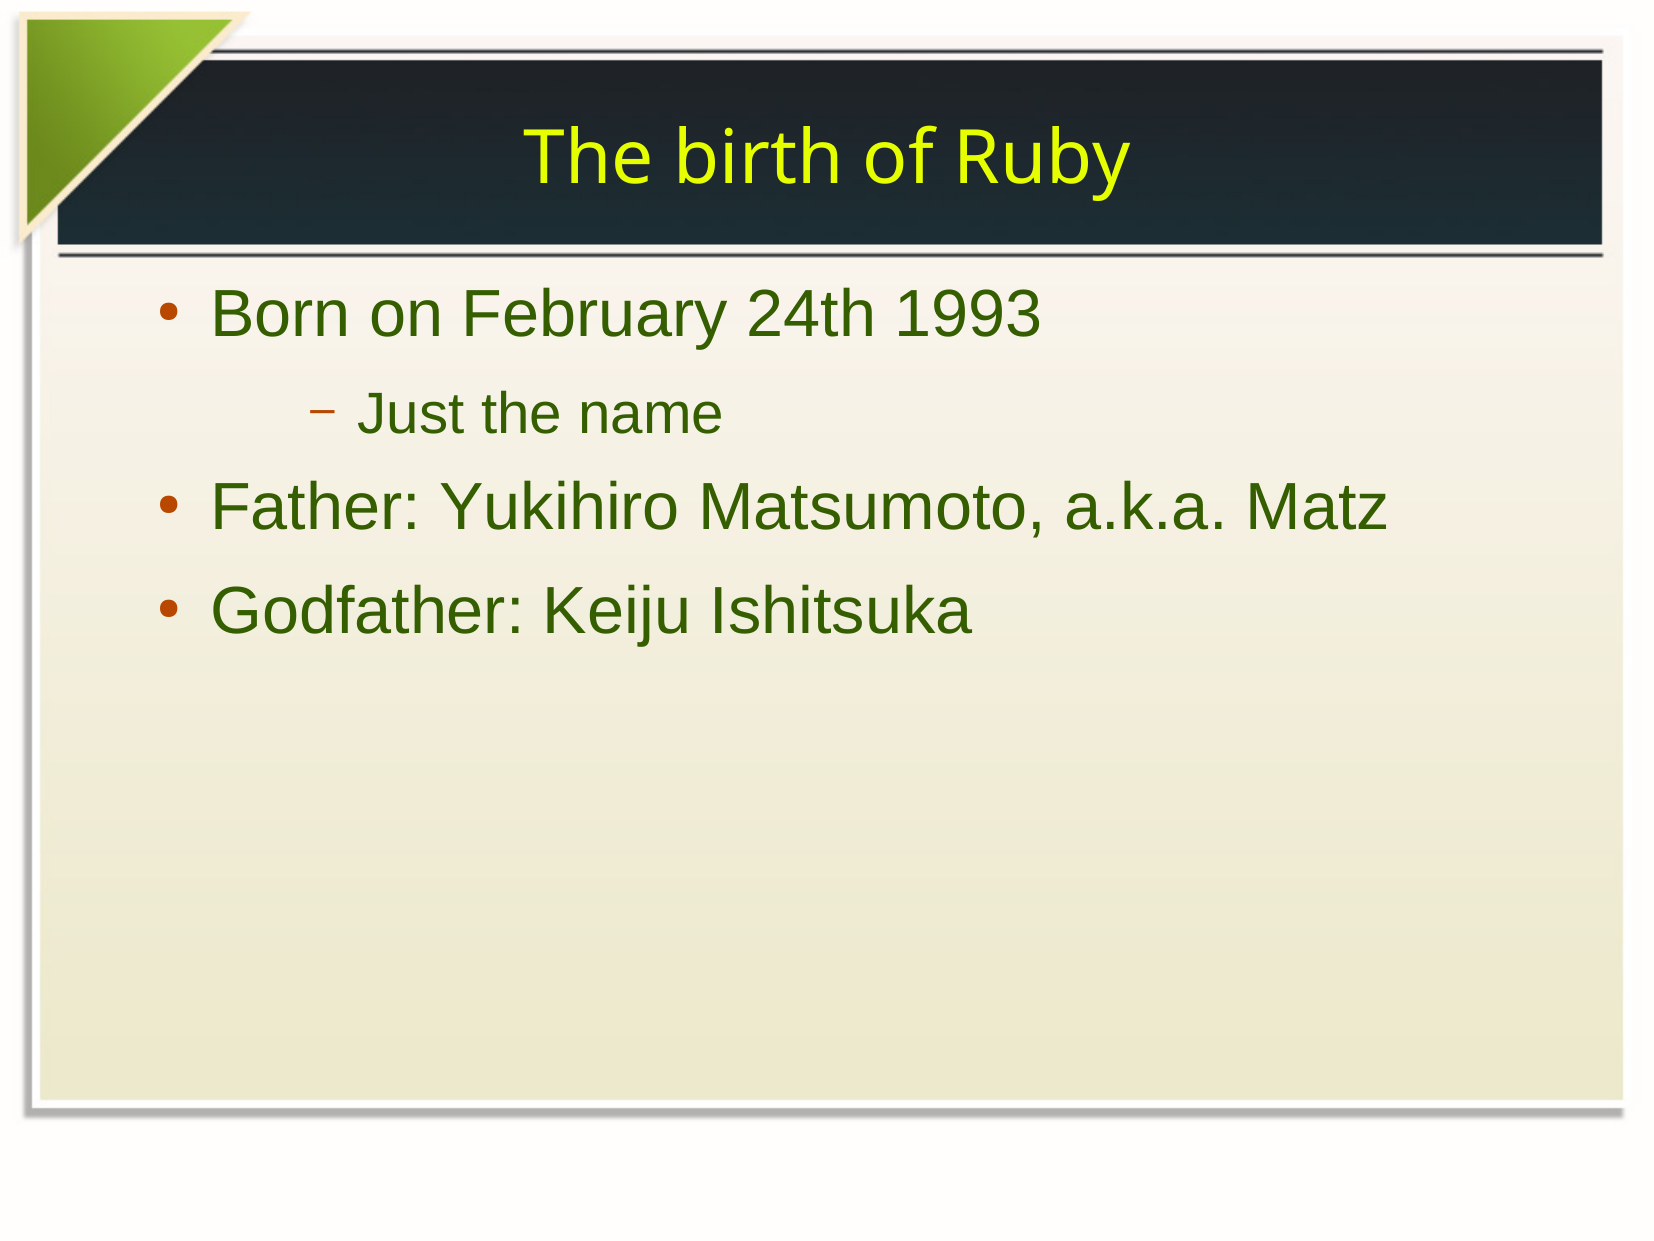

# The birth of Ruby
Born on February 24th 1993
Just the name
Father: Yukihiro Matsumoto, a.k.a. Matz
Godfather: Keiju Ishitsuka